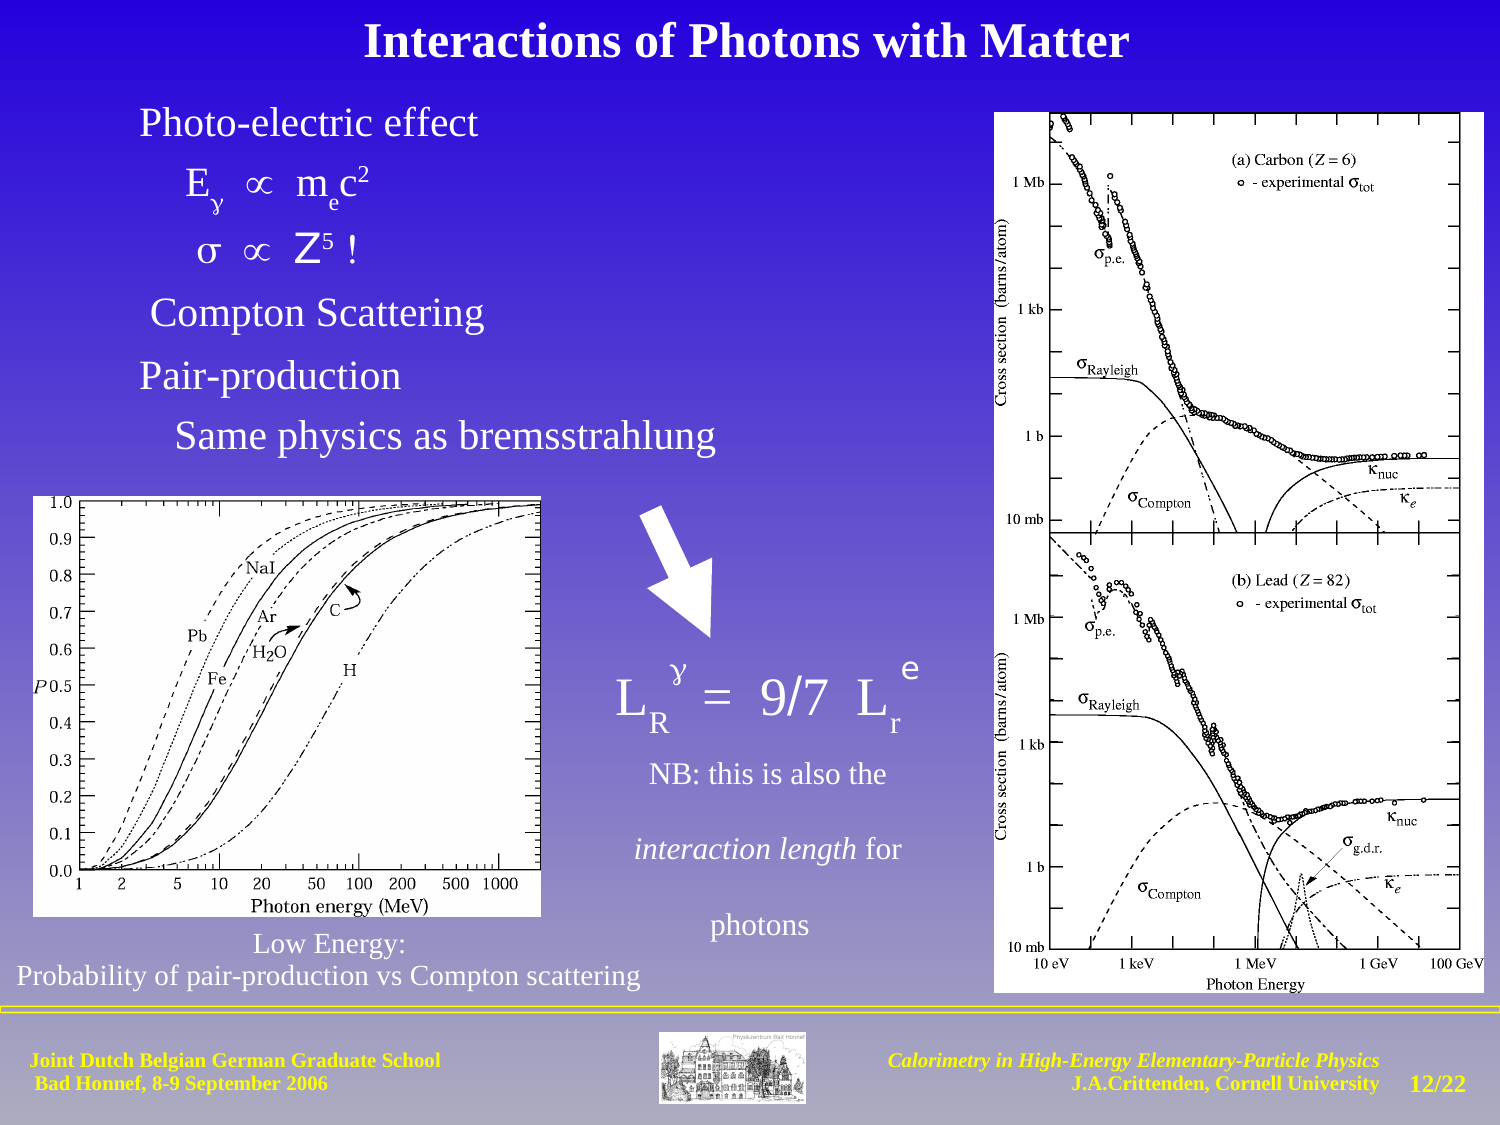

# Interactions of Photons with Matter
Photo-electric effect
 E∝ mec2
∝ Z5 !
 Compton Scattering
Pair-production
Same physics as bremsstrahlung
LR = 9/7 Lre
NB: this is also the interaction length for photons
Low Energy:
Probability of pair-production vs Compton scattering